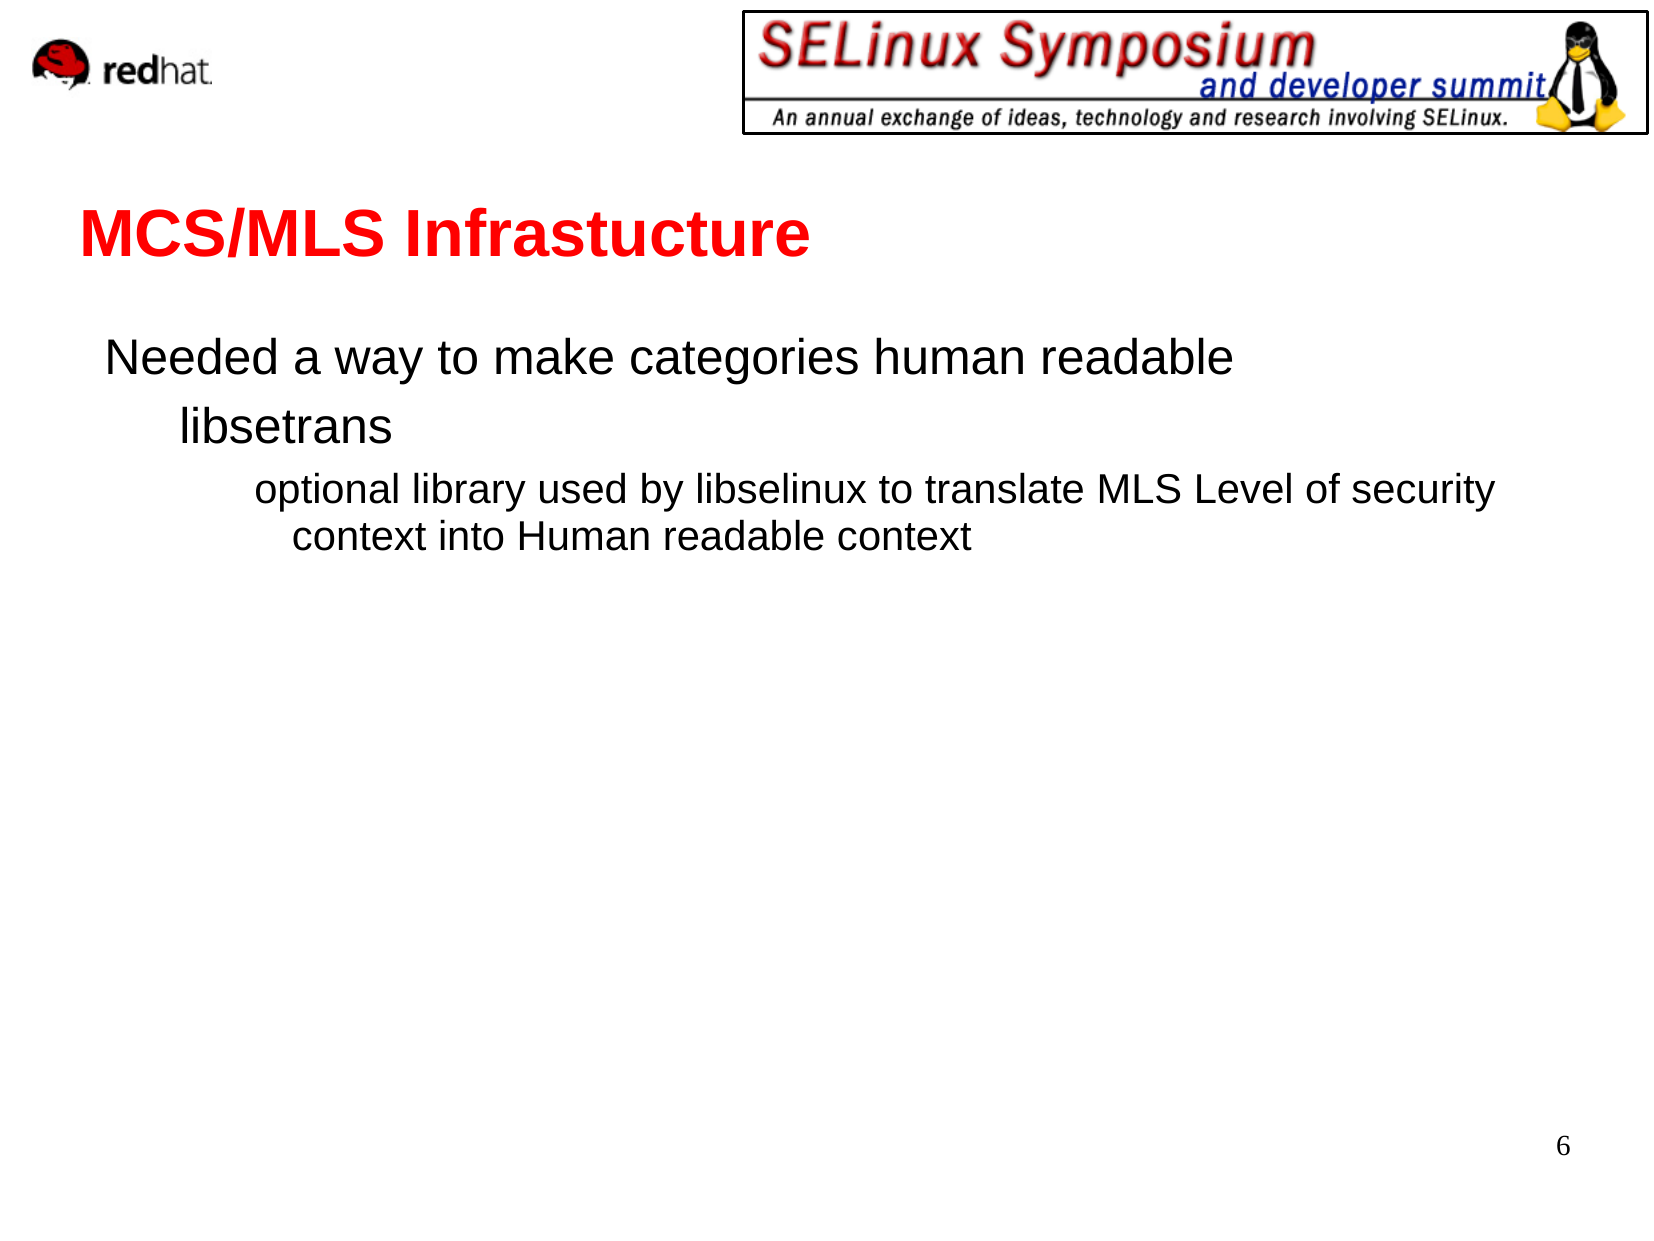

# MCS/MLS Infrastucture
Needed a way to make categories human readable
libsetrans
optional library used by libselinux to translate MLS Level of security context into Human readable context